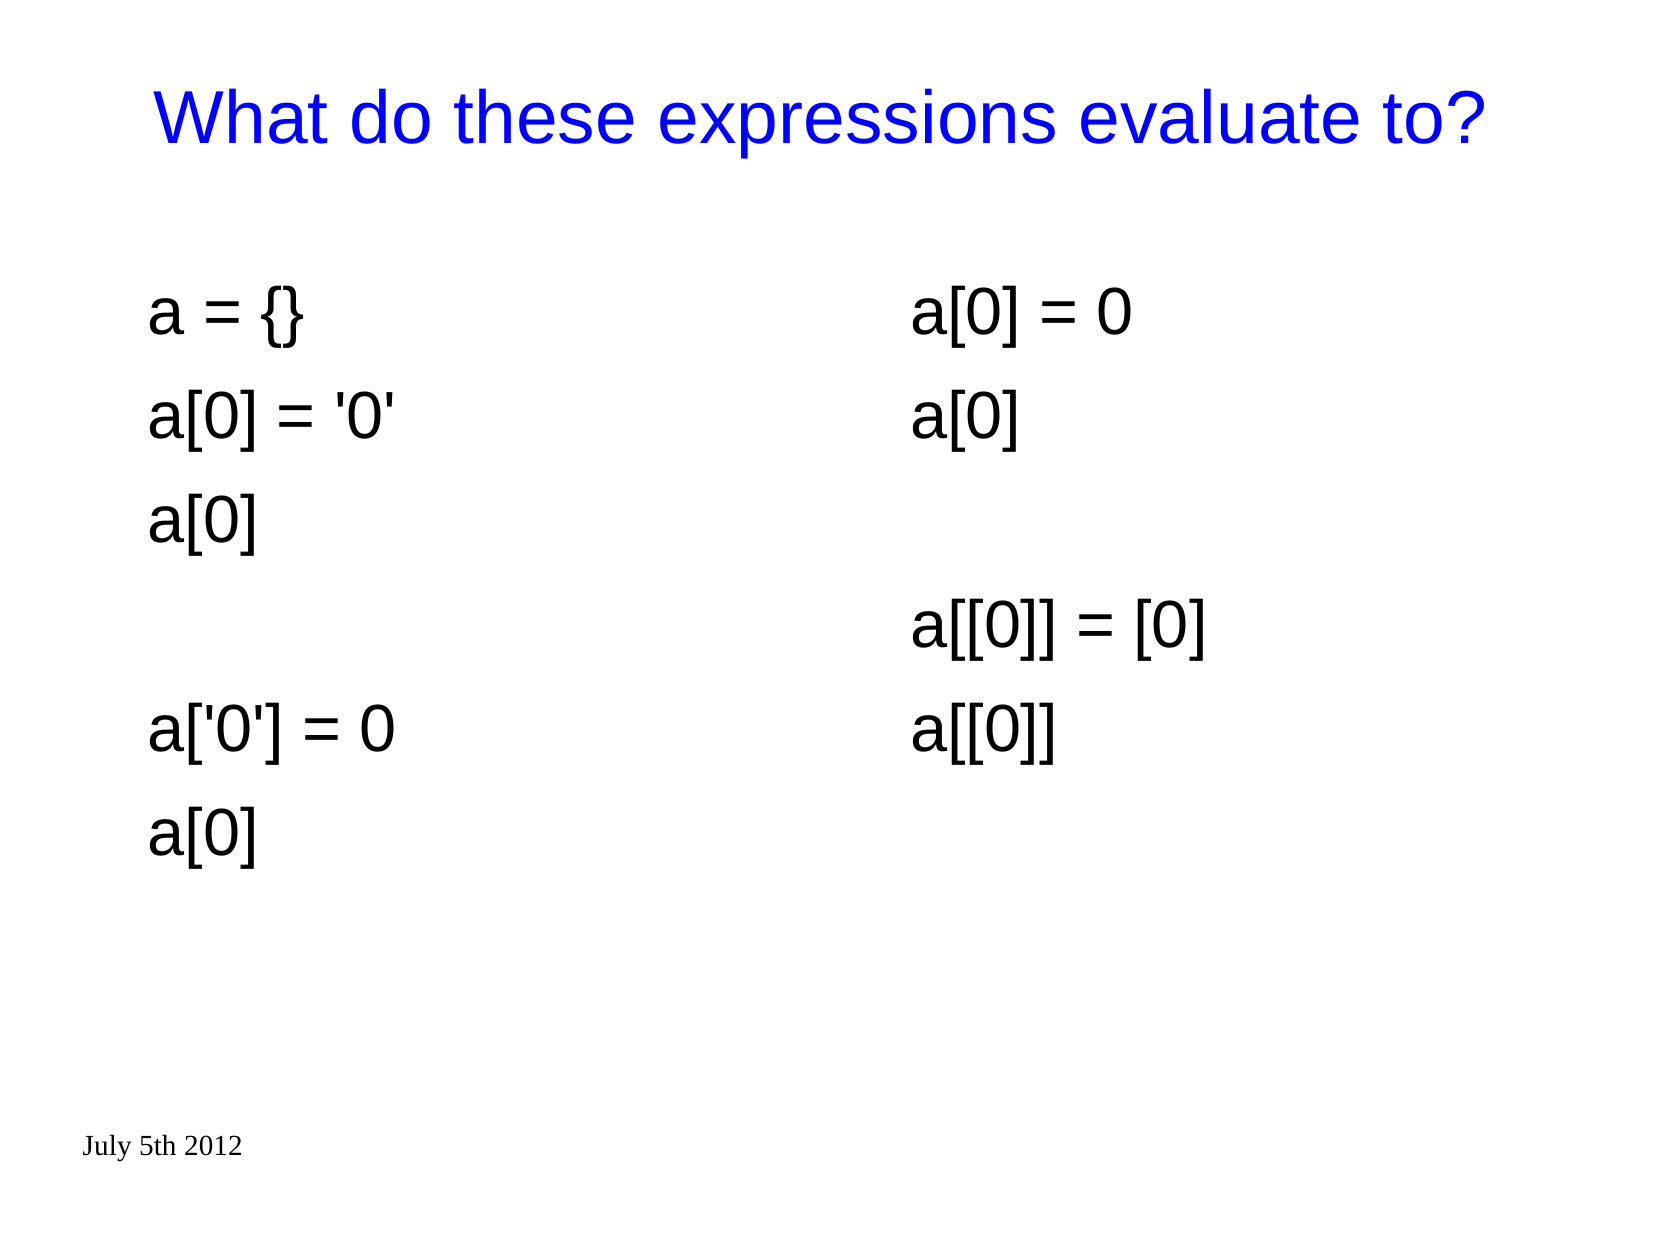

# What do these expressions evaluate to?
a = {}
a[0] = '0'
a[0]
a['0'] = 0
a[0]
a[0] = 0
a[0]
a[[0]] = [0]
a[[0]]
July 5th 2012